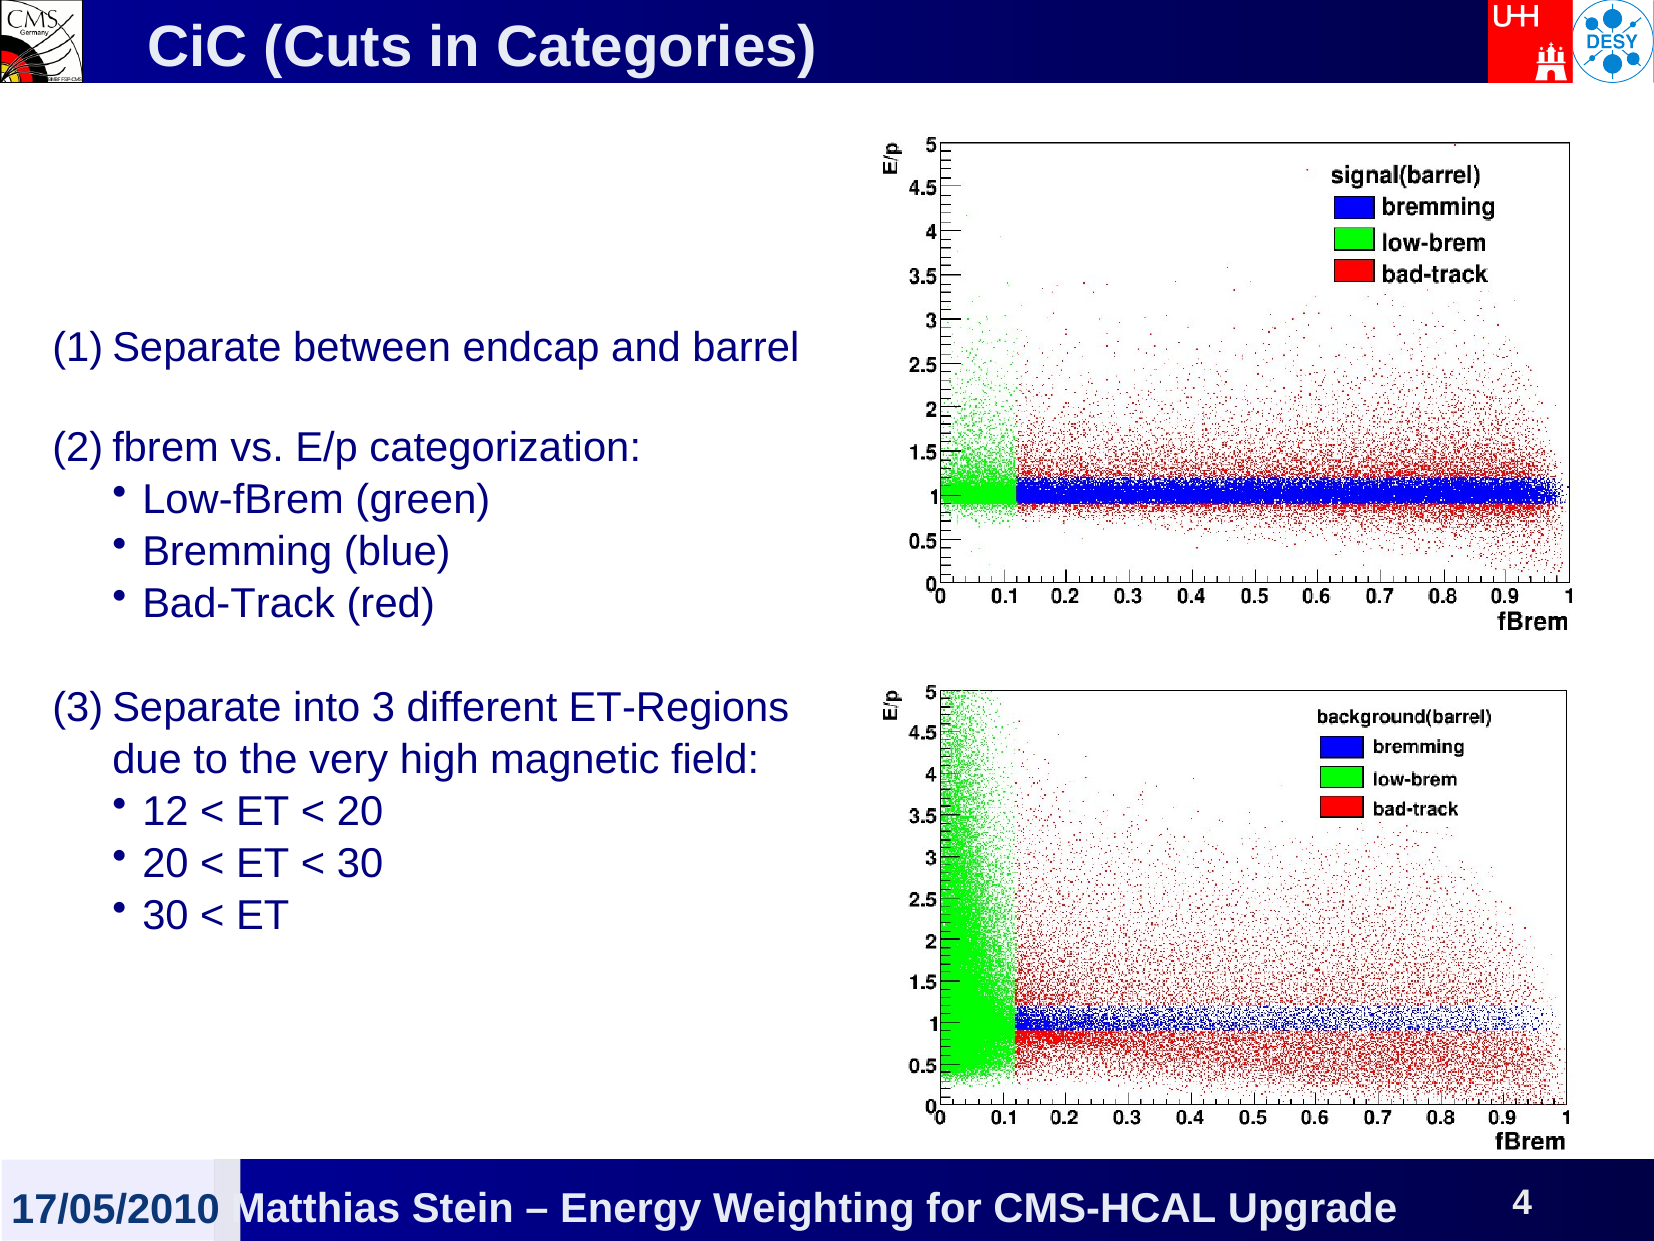

# CiC (Cuts in Categories)
Separate between endcap and barrel
fbrem vs. E/p categorization:
Low-fBrem (green)
Bremming (blue)
Bad-Track (red)
Separate into 3 different ET-Regions due to the very high magnetic field:
12 < ET < 20
20 < ET < 30
30 < ET